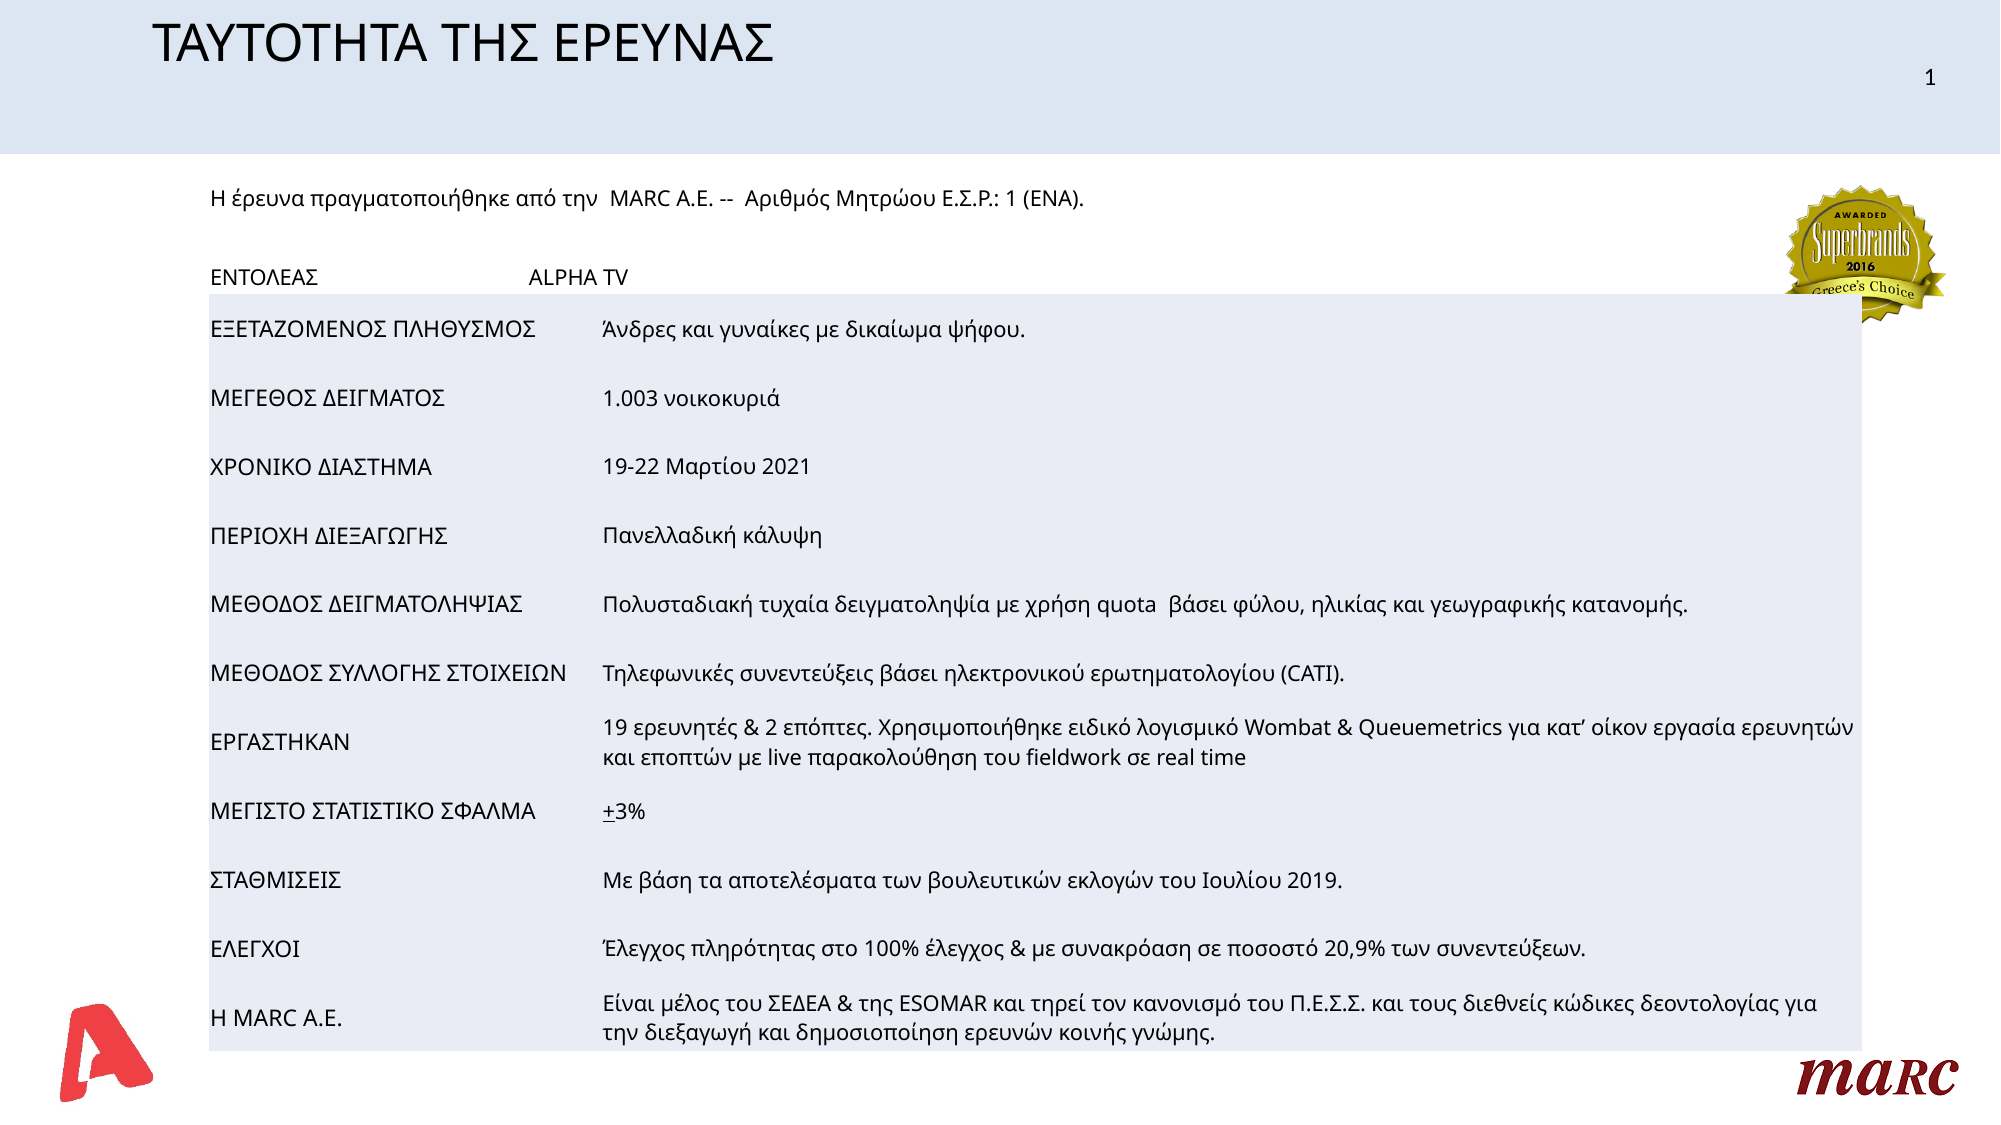

# ΤΑΥΤΟΤΗΤΑ ΤΗΣ ΕΡΕΥΝΑΣ
Η έρευνα πραγματοποιήθηκε από την MARC A.E. -- Αριθμός Μητρώου Ε.Σ.Ρ.: 1 (ΕΝΑ).
ΕΝΤΟΛΕΑΣ		 ALPHA TV
| ΕΞΕΤΑΖΟΜΕΝΟΣ ΠΛΗΘΥΣΜΟΣ | Άνδρες και γυναίκες με δικαίωμα ψήφου. |
| --- | --- |
| ΜΕΓΕΘΟΣ ΔΕΙΓΜΑΤΟΣ | 1.003 νοικοκυριά |
| ΧΡΟΝΙΚΟ ΔΙΑΣΤΗΜΑ | 19-22 Μαρτίου 2021 |
| ΠΕΡΙΟΧΗ ΔΙΕΞΑΓΩΓΗΣ | Πανελλαδική κάλυψη |
| ΜΕΘΟΔΟΣ ΔΕΙΓΜΑΤΟΛΗΨΙΑΣ | Πολυσταδιακή τυχαία δειγματοληψία με χρήση quota βάσει φύλου, ηλικίας και γεωγραφικής κατανομής. |
| ΜΕΘΟΔΟΣ ΣΥΛΛΟΓΗΣ ΣΤΟΙΧΕΙΩΝ | Τηλεφωνικές συνεντεύξεις βάσει ηλεκτρονικού ερωτηματολογίου (CATI). |
| ΕΡΓΑΣΤΗΚΑΝ | 19 ερευνητές & 2 επόπτες. Χρησιμοποιήθηκε ειδικό λογισμικό Wombat & Queuemetrics για κατ’ οίκον εργασία ερευνητών και εποπτών με live παρακολούθηση του fieldwork σε real time |
| ΜΕΓΙΣΤΟ ΣΤΑΤΙΣΤΙΚΟ ΣΦΑΛΜΑ | +3% |
| ΣΤΑΘΜΙΣΕΙΣ | Με βάση τα αποτελέσματα των βουλευτικών εκλογών του Ιουλίου 2019. |
| ΕΛΕΓΧΟΙ | Έλεγχος πληρότητας στο 100% έλεγχος & με συνακρόαση σε ποσοστό 20,9% των συνεντεύξεων. |
| Η MARC A.E. | Είναι μέλος του ΣΕΔΕΑ & της ESOMAR και τηρεί τον κανονισμό του Π.Ε.Σ.Σ. και τους διεθνείς κώδικες δεοντολογίας για την διεξαγωγή και δημοσιοποίηση ερευνών κοινής γνώμης. |